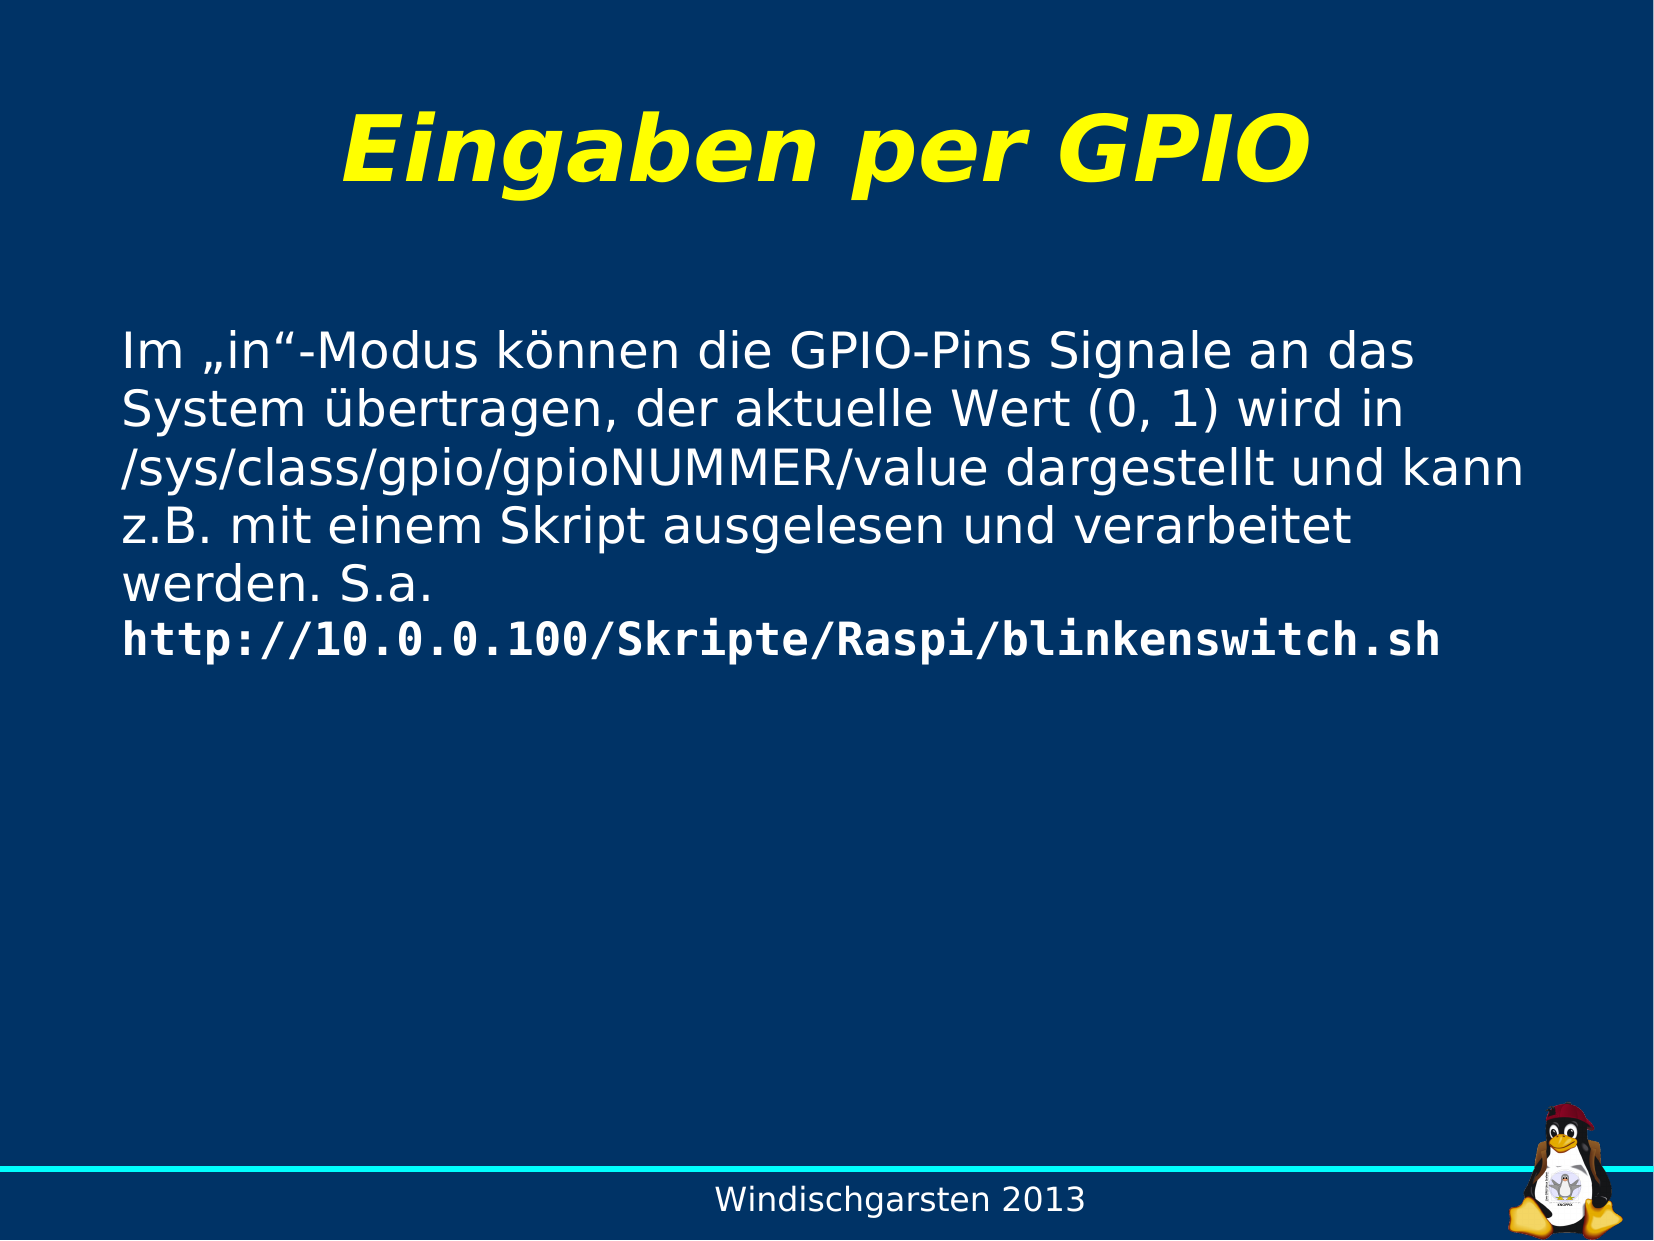

# Eingaben per GPIO
Im „in“-Modus können die GPIO-Pins Signale an das System übertragen, der aktuelle Wert (0, 1) wird in /sys/class/gpio/gpioNUMMER/value dargestellt und kann z.B. mit einem Skript ausgelesen und verarbeitet werden. S.a.
http://10.0.0.100/Skripte/Raspi/blinkenswitch.sh